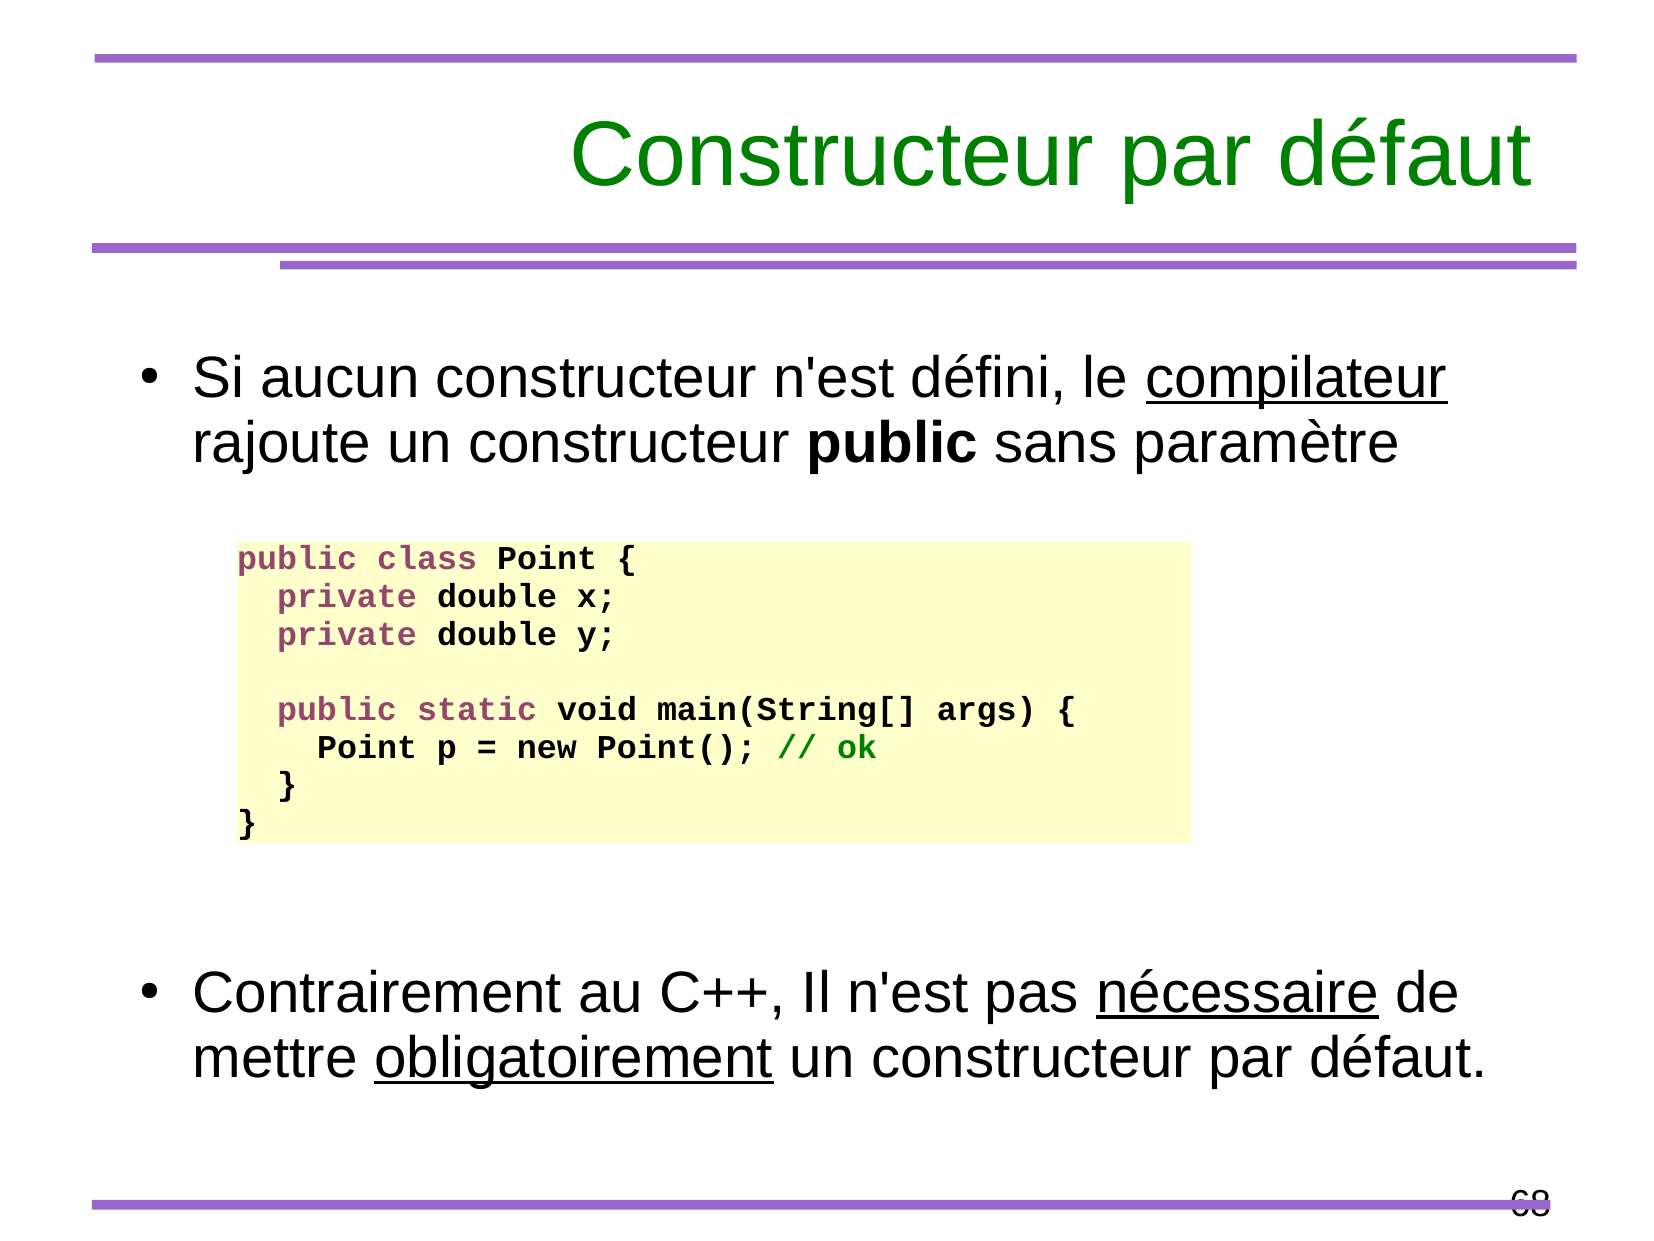

# Constructeur par défaut
Si aucun constructeur n'est défini, le compilateur rajoute un constructeur public sans paramètre
Contrairement au C++, Il n'est pas nécessaire de mettre obligatoirement un constructeur par défaut.
public class Point {
 private double x;
 private double y;
 public static void main(String[] args) {
 Point p = new Point(); // ok
 }
}